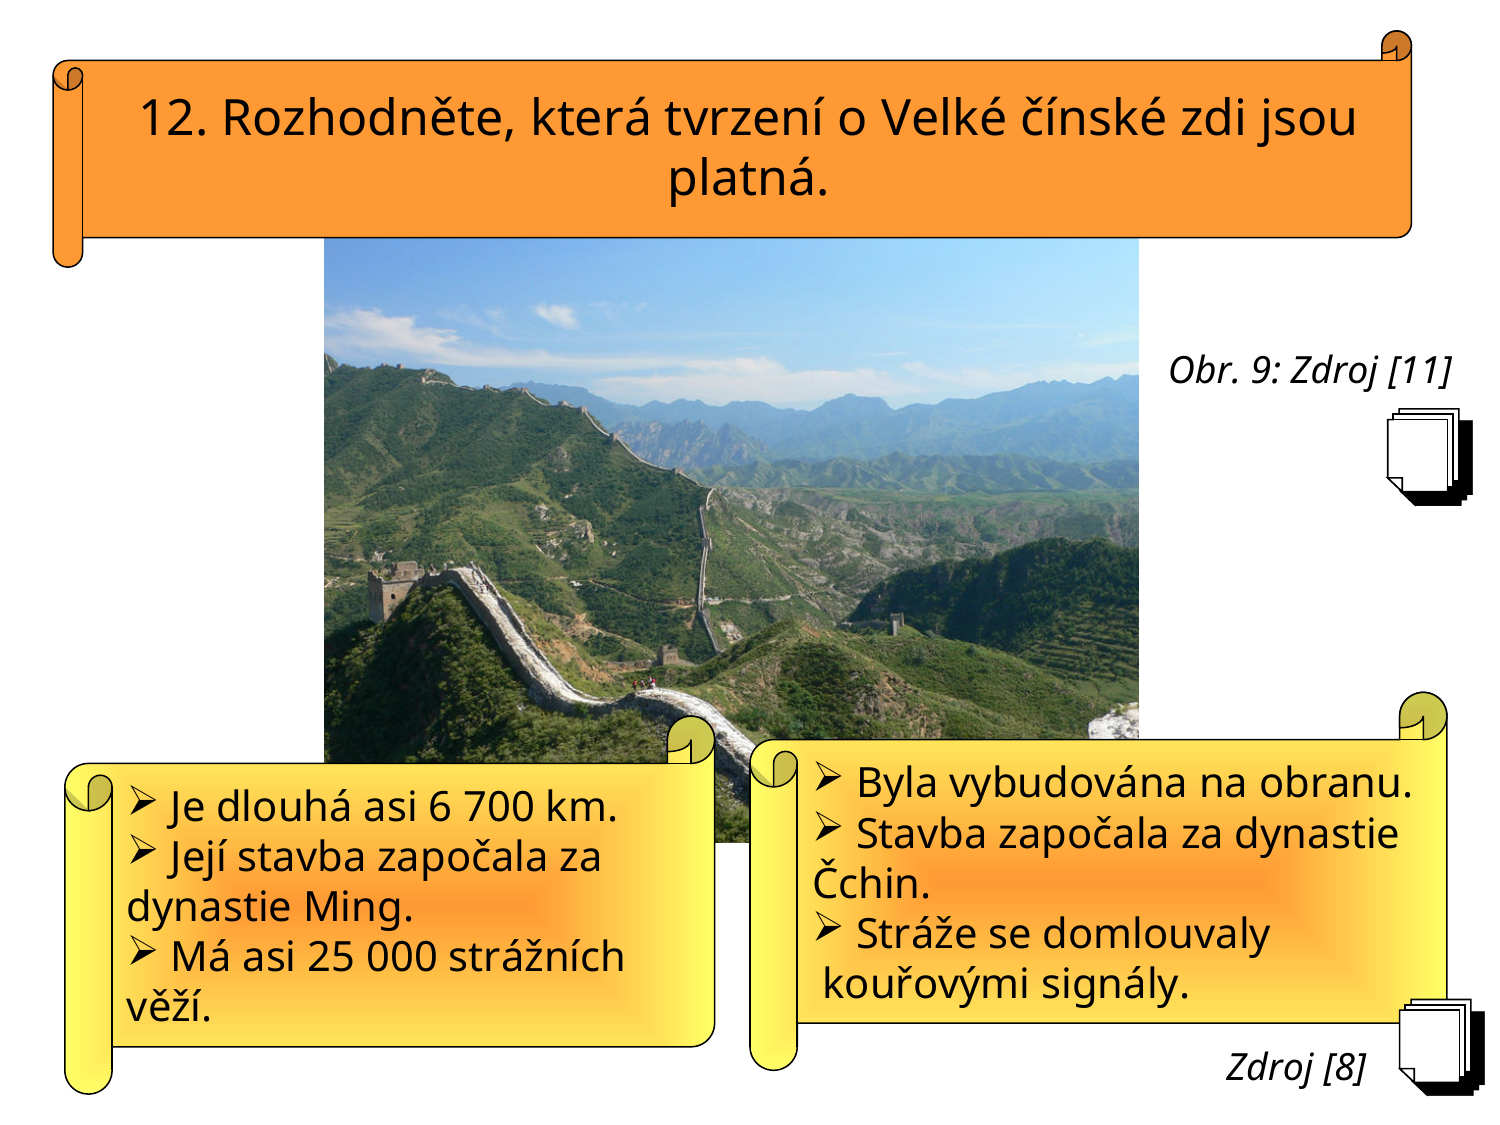

12. Rozhodněte, která tvrzení o Velké čínské zdi jsou platná.
Obr. 9: Zdroj [11]
 Byla vybudována na obranu.
 Stavba započala za dynastie
Čchin.
 Stráže se domlouvaly
 kouřovými signály.
 Je dlouhá asi 6 700 km.
 Její stavba započala za
dynastie Ming.
 Má asi 25 000 strážních
věží.
Zdroj [8]